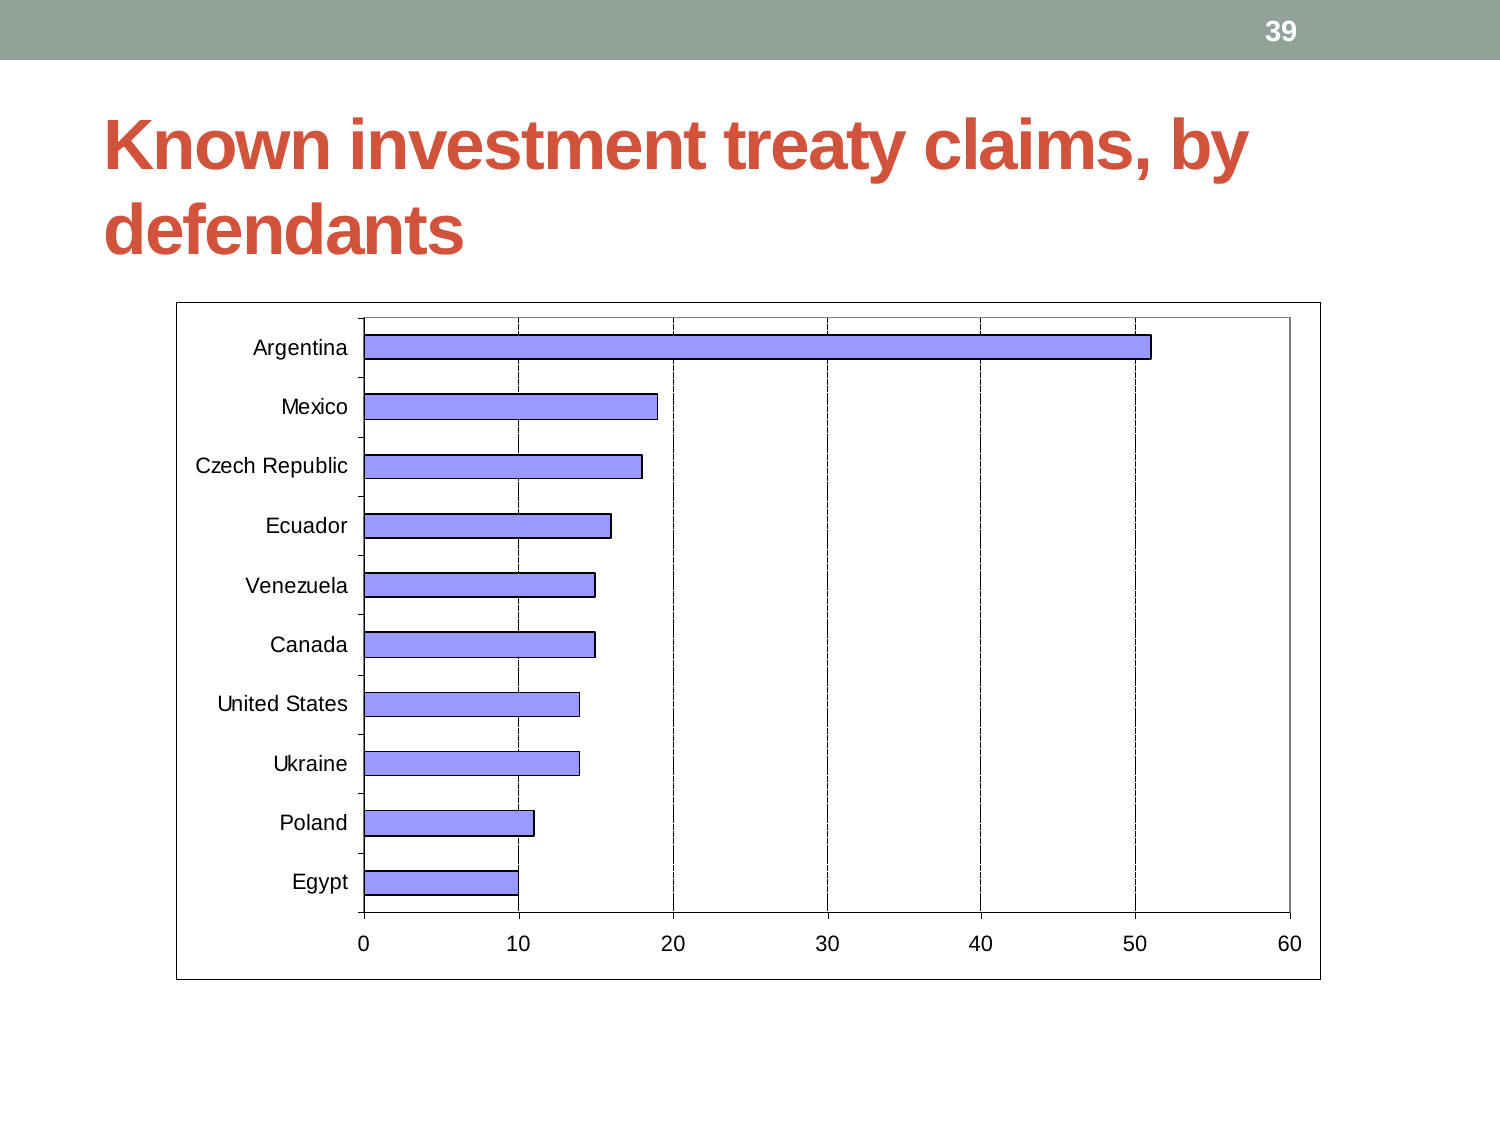

# Known investment treaty claims, by defendants
Number of cases